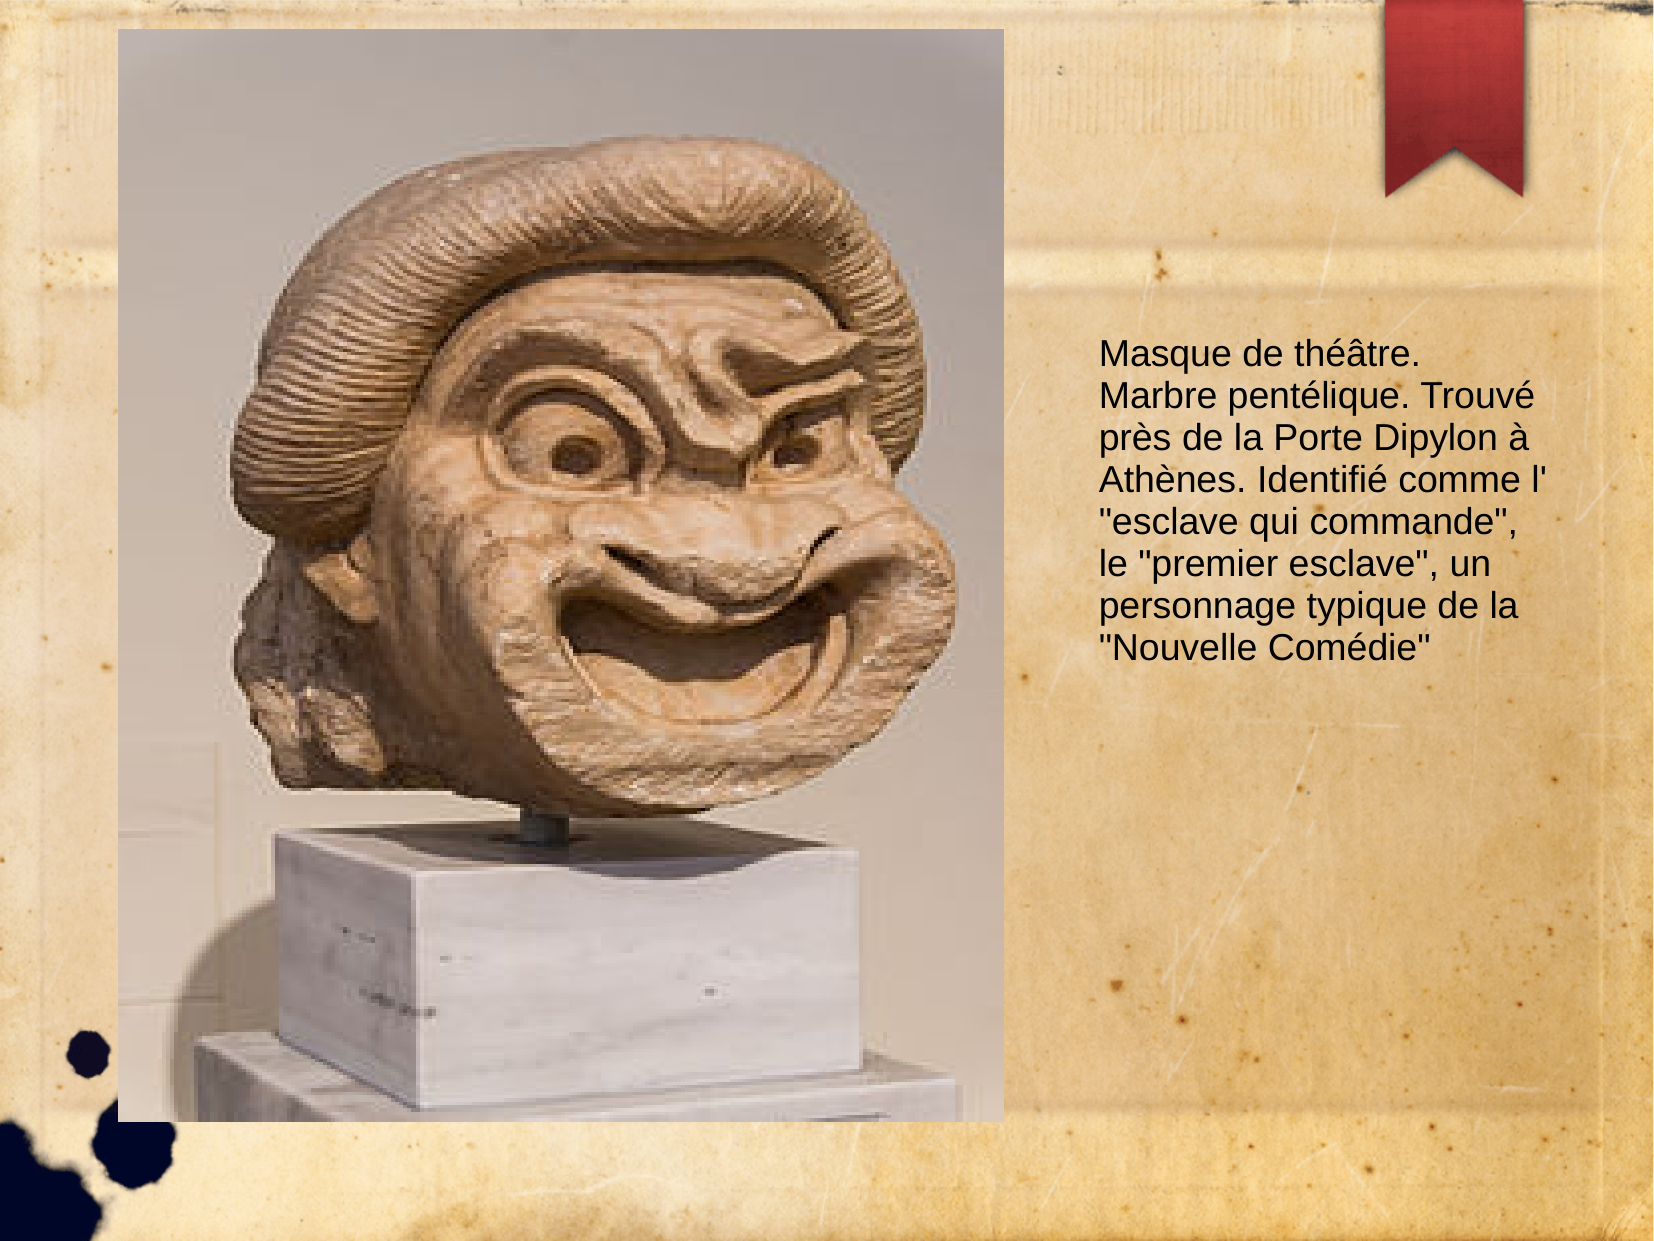

#
Masque de théâtre. Marbre pentélique. Trouvé près de la Porte Dipylon à Athènes. Identifié comme l' "esclave qui commande", le "premier esclave", un personnage typique de la "Nouvelle Comédie"